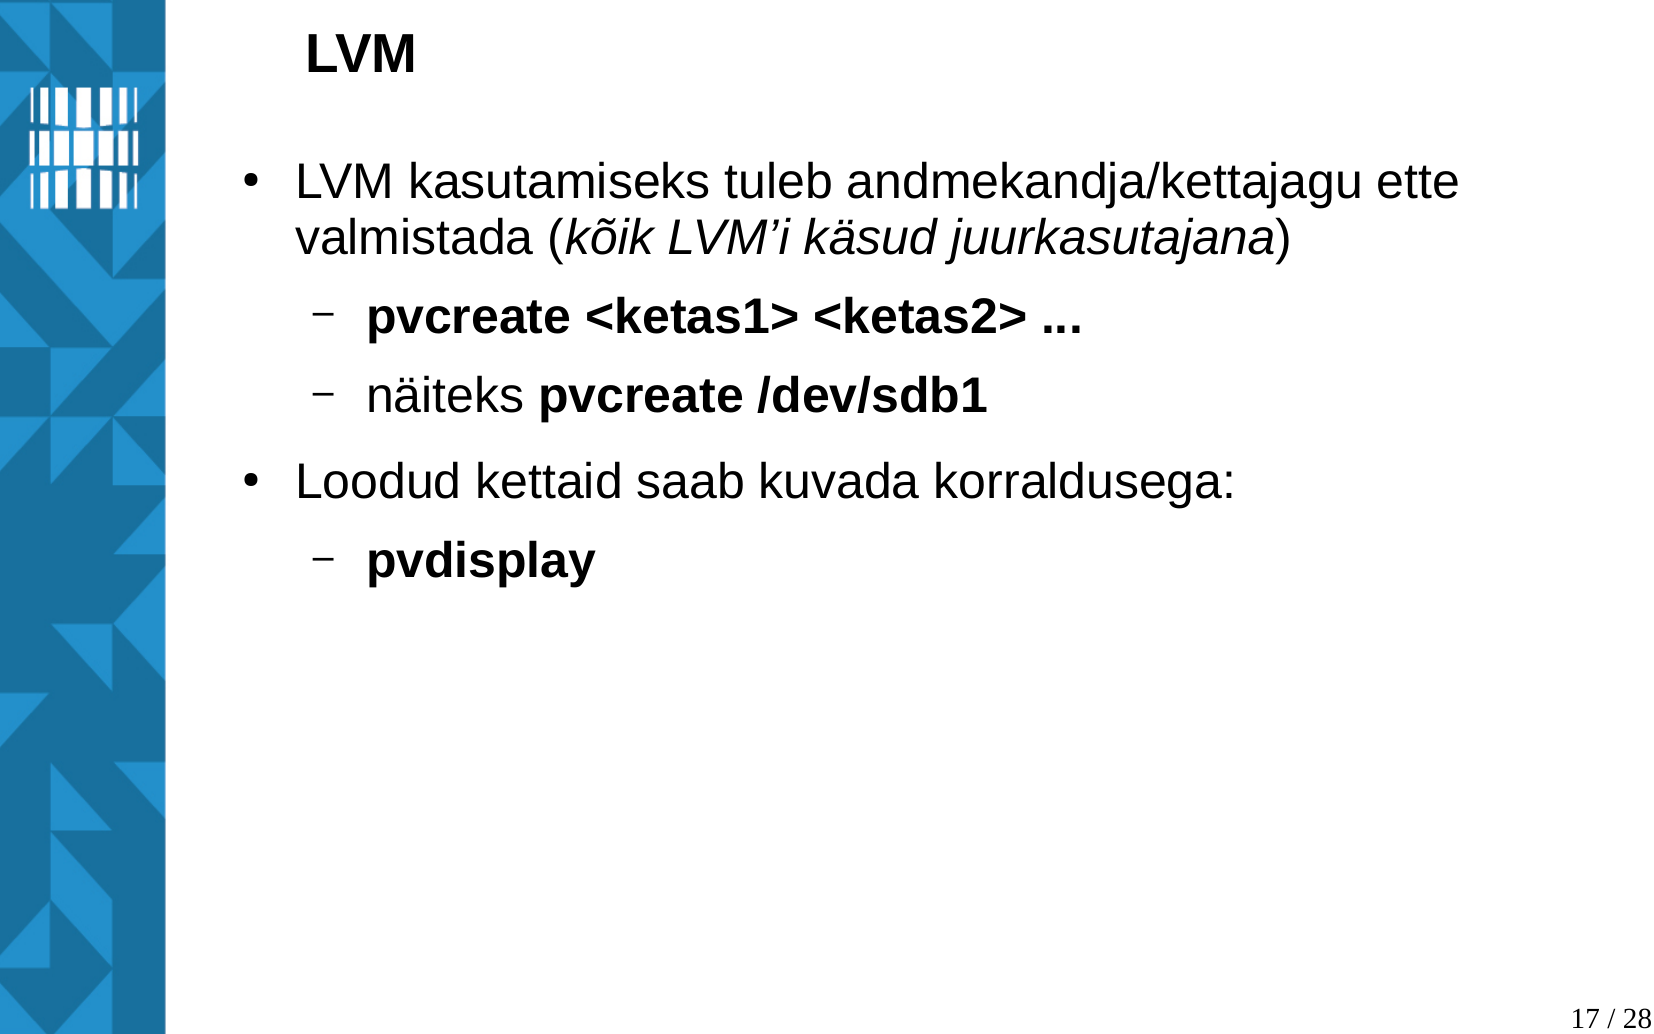

# LVM
LVM kasutamiseks tuleb andmekandja/kettajagu ette valmistada (kõik LVM’i käsud juurkasutajana)
pvcreate <ketas1> <ketas2> ...
näiteks pvcreate /dev/sdb1
Loodud kettaid saab kuvada korraldusega:
pvdisplay
17